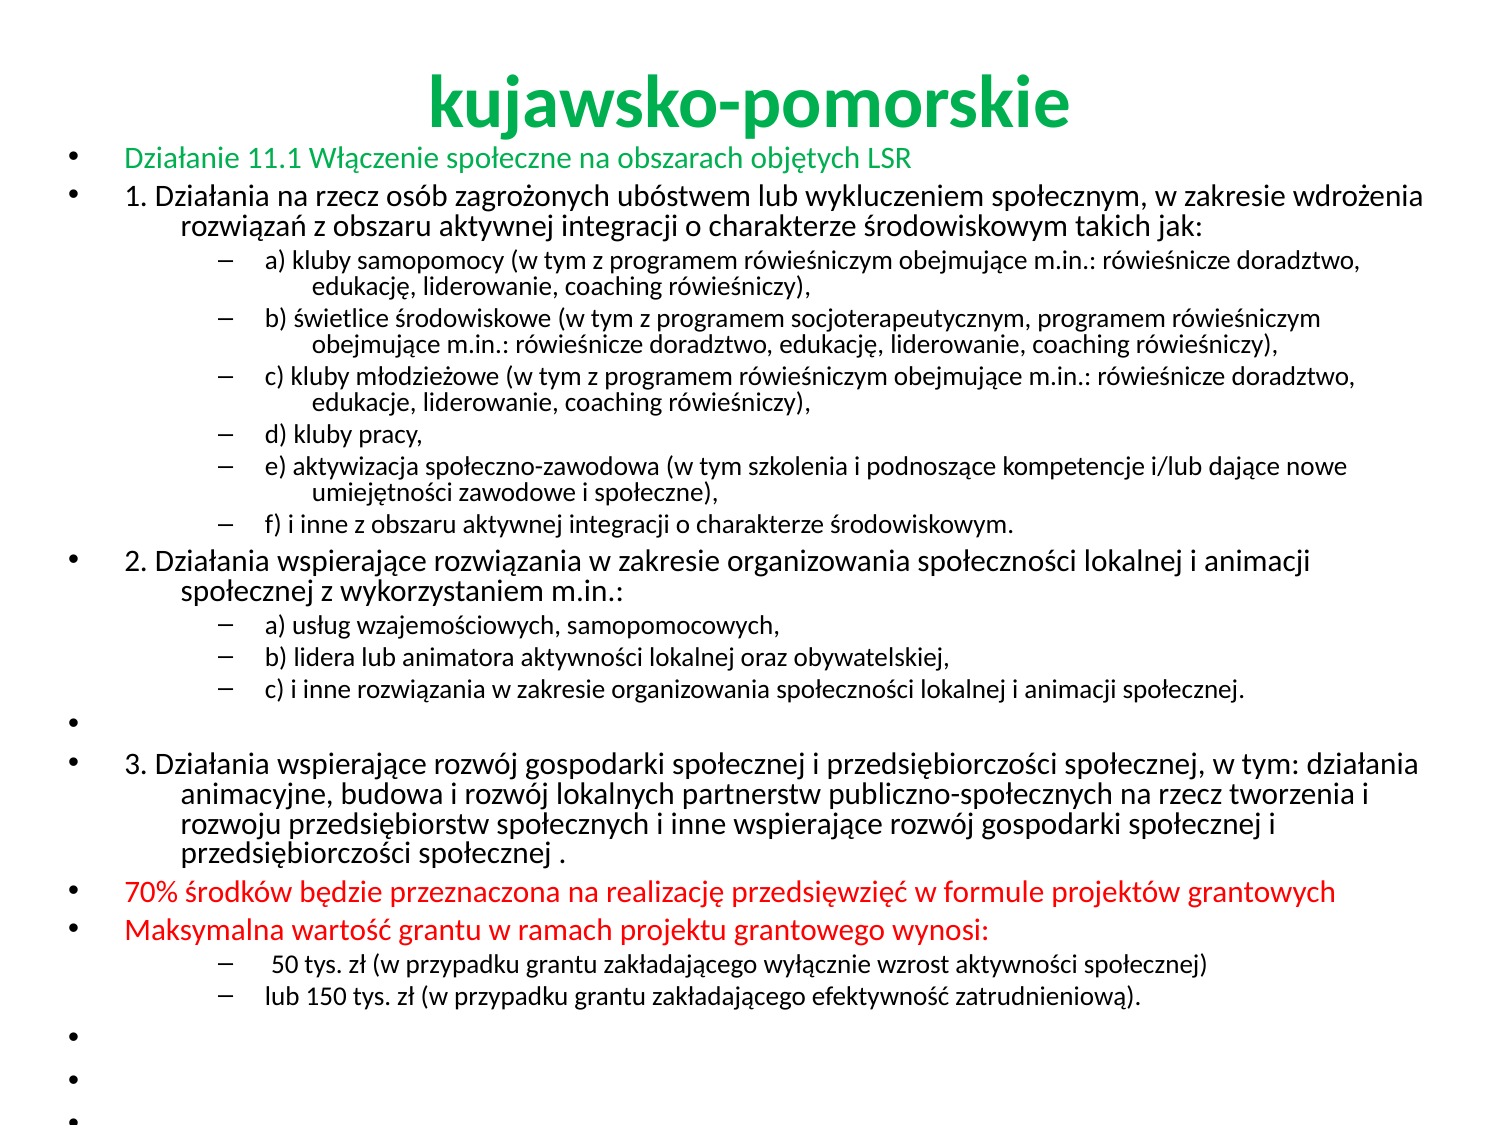

# kujawsko-pomorskie
Działanie 11.1 Włączenie społeczne na obszarach objętych LSR
1. Działania na rzecz osób zagrożonych ubóstwem lub wykluczeniem społecznym, w zakresie wdrożenia rozwiązań z obszaru aktywnej integracji o charakterze środowiskowym takich jak:
a) kluby samopomocy (w tym z programem rówieśniczym obejmujące m.in.: rówieśnicze doradztwo, edukację, liderowanie, coaching rówieśniczy),
b) świetlice środowiskowe (w tym z programem socjoterapeutycznym, programem rówieśniczym obejmujące m.in.: rówieśnicze doradztwo, edukację, liderowanie, coaching rówieśniczy),
c) kluby młodzieżowe (w tym z programem rówieśniczym obejmujące m.in.: rówieśnicze doradztwo, edukacje, liderowanie, coaching rówieśniczy),
d) kluby pracy,
e) aktywizacja społeczno-zawodowa (w tym szkolenia i podnoszące kompetencje i/lub dające nowe umiejętności zawodowe i społeczne),
f) i inne z obszaru aktywnej integracji o charakterze środowiskowym.
2. Działania wspierające rozwiązania w zakresie organizowania społeczności lokalnej i animacji społecznej z wykorzystaniem m.in.:
a) usług wzajemościowych, samopomocowych,
b) lidera lub animatora aktywności lokalnej oraz obywatelskiej,
c) i inne rozwiązania w zakresie organizowania społeczności lokalnej i animacji społecznej.
3. Działania wspierające rozwój gospodarki społecznej i przedsiębiorczości społecznej, w tym: działania animacyjne, budowa i rozwój lokalnych partnerstw publiczno-społecznych na rzecz tworzenia i rozwoju przedsiębiorstw społecznych i inne wspierające rozwój gospodarki społecznej i przedsiębiorczości społecznej .
70% środków będzie przeznaczona na realizację przedsięwzięć w formule projektów grantowych
Maksymalna wartość grantu w ramach projektu grantowego wynosi:
 50 tys. zł (w przypadku grantu zakładającego wyłącznie wzrost aktywności społecznej)
lub 150 tys. zł (w przypadku grantu zakładającego efektywność zatrudnieniową).